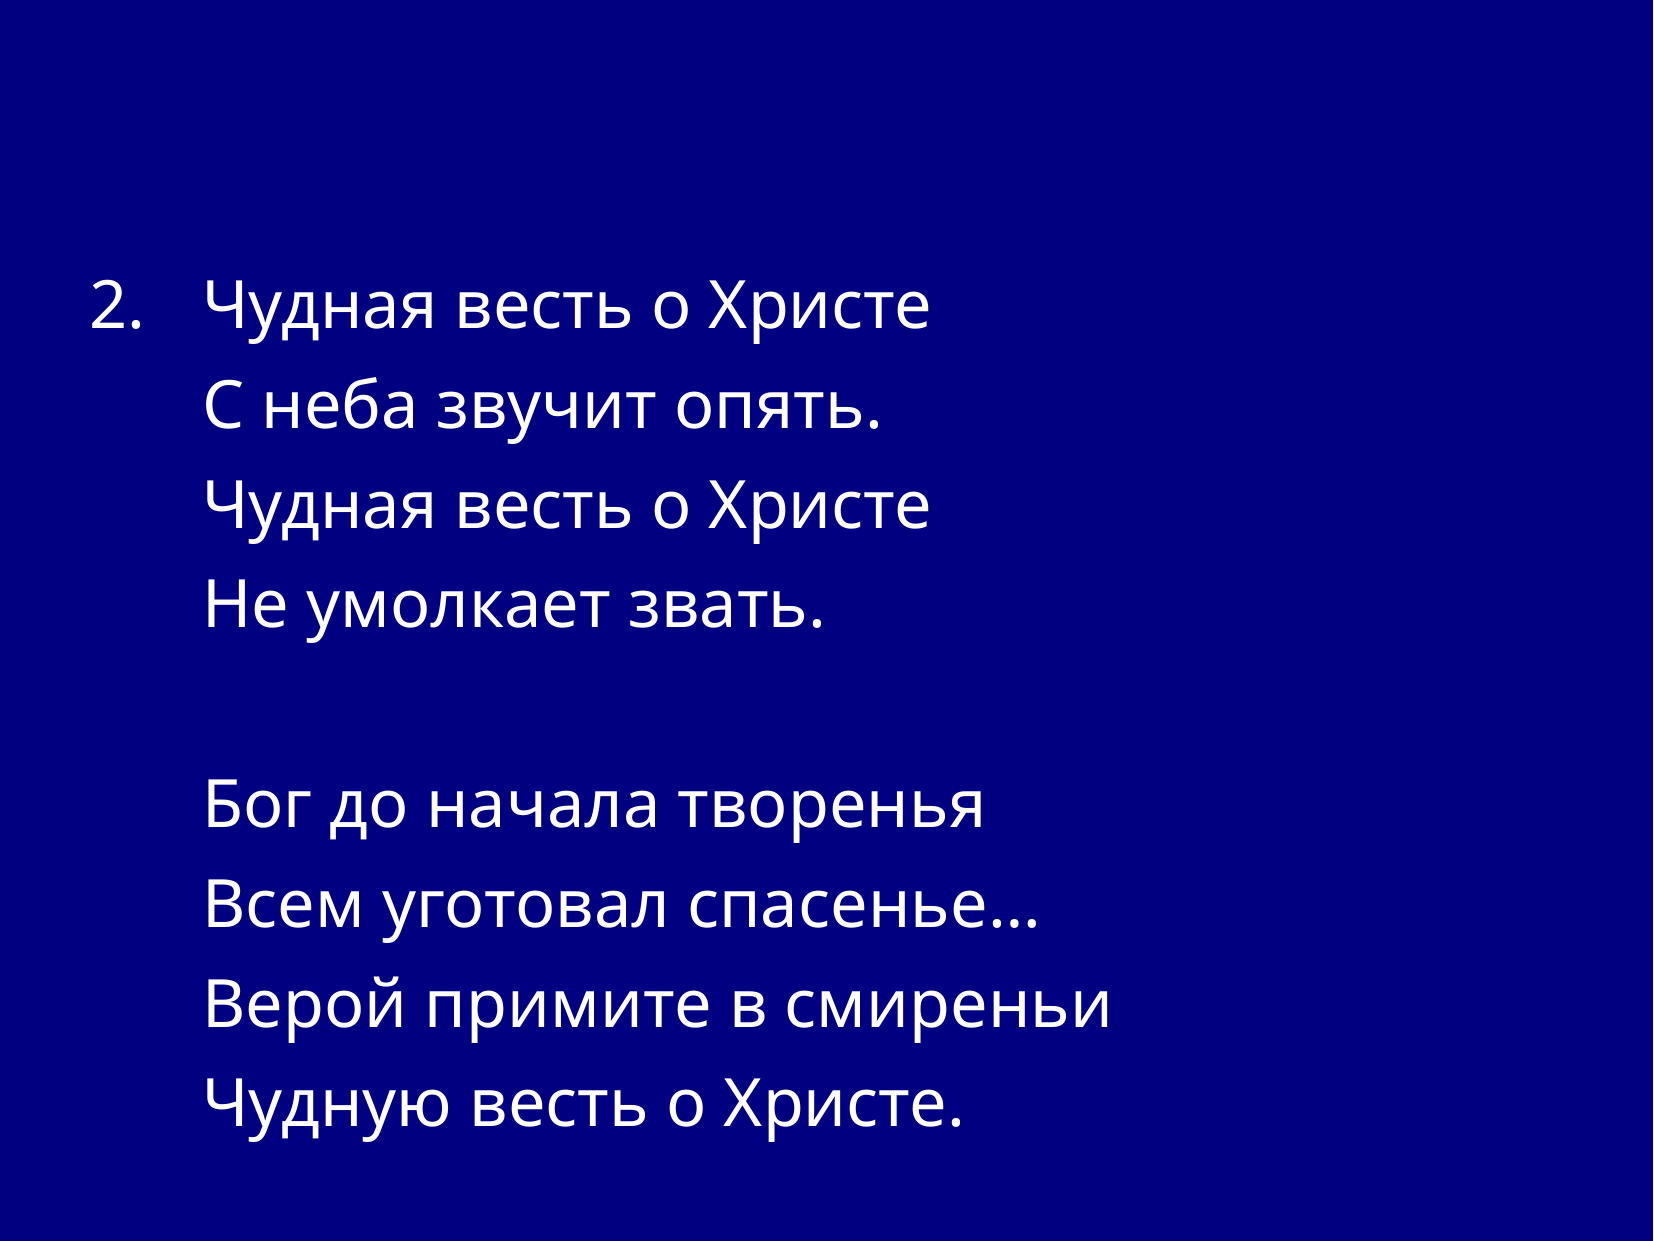

2.	Чудная весть о Христе
	С неба звучит опять.
	Чудная весть о Христе
	Не умолкает звать.
	Бог до начала творенья
	Всем уготовал спасенье…
	Верой примите в смиреньи
	Чудную весть о Христе.